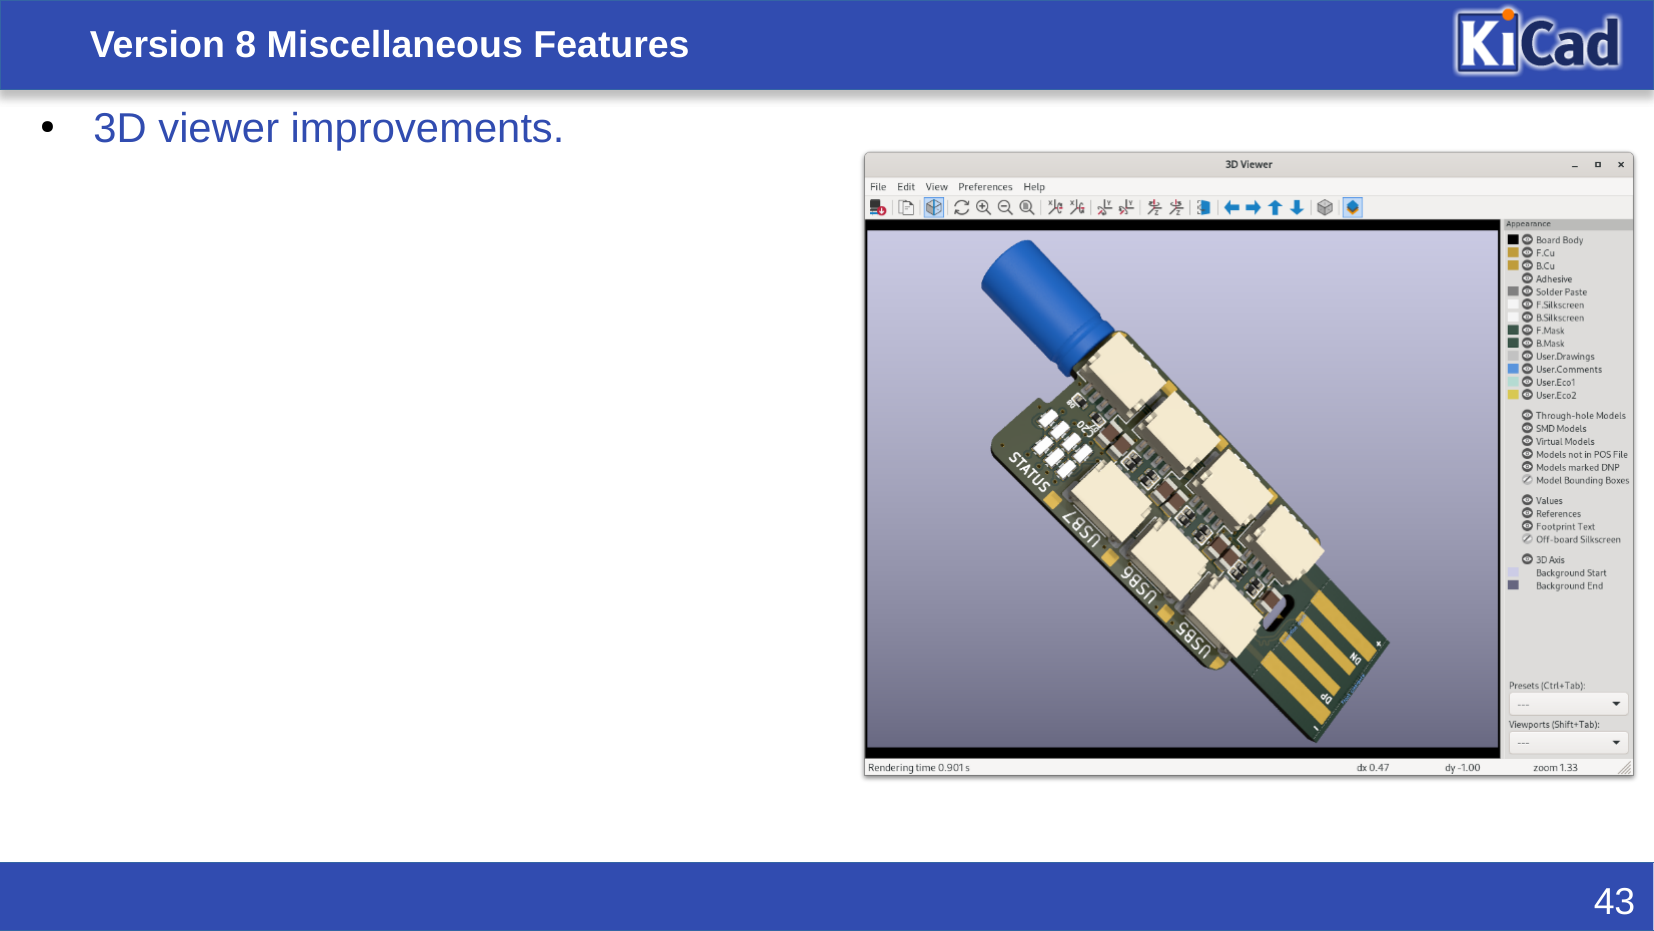

Version 8 Miscellaneous Features
# 3D viewer improvements.